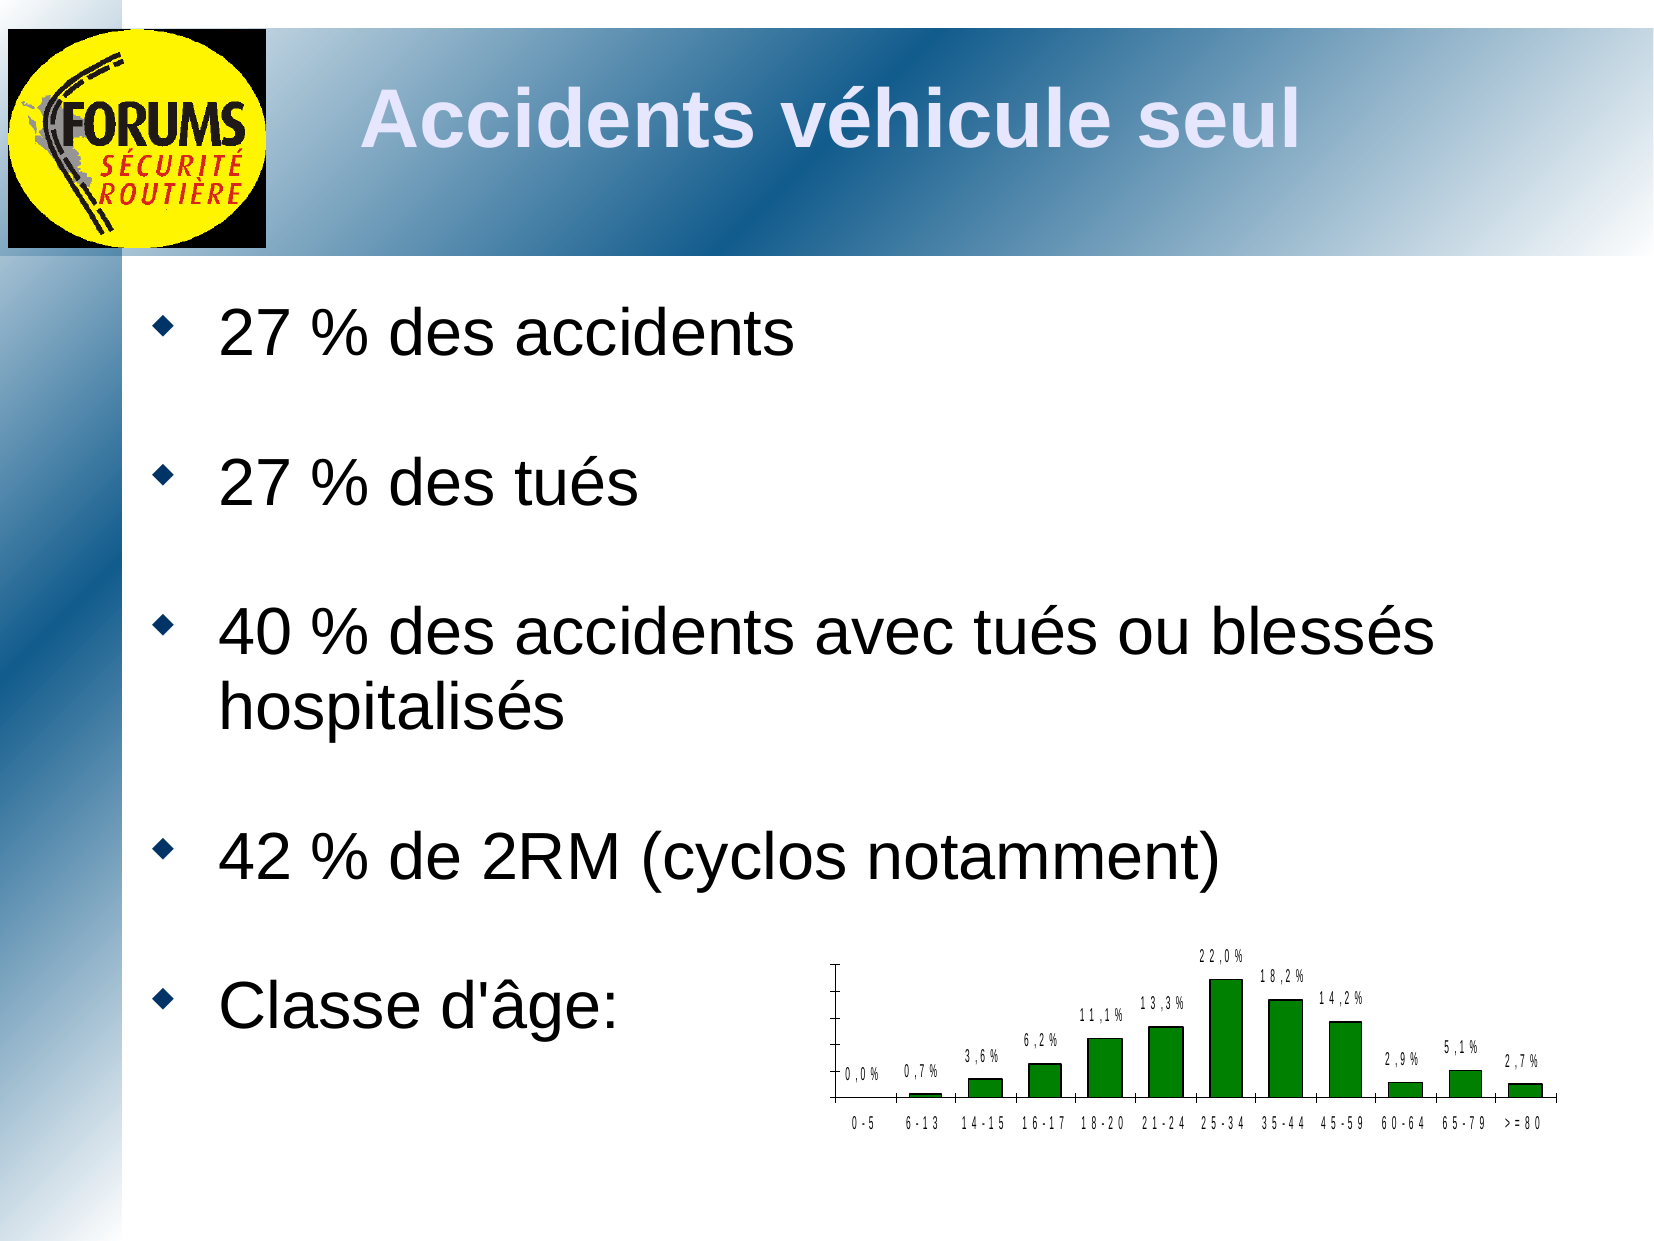

# Accidents véhicule seul
27 % des accidents
27 % des tués
40 % des accidents avec tués ou blessés hospitalisés
42 % de 2RM (cyclos notamment)
Classe d'âge: